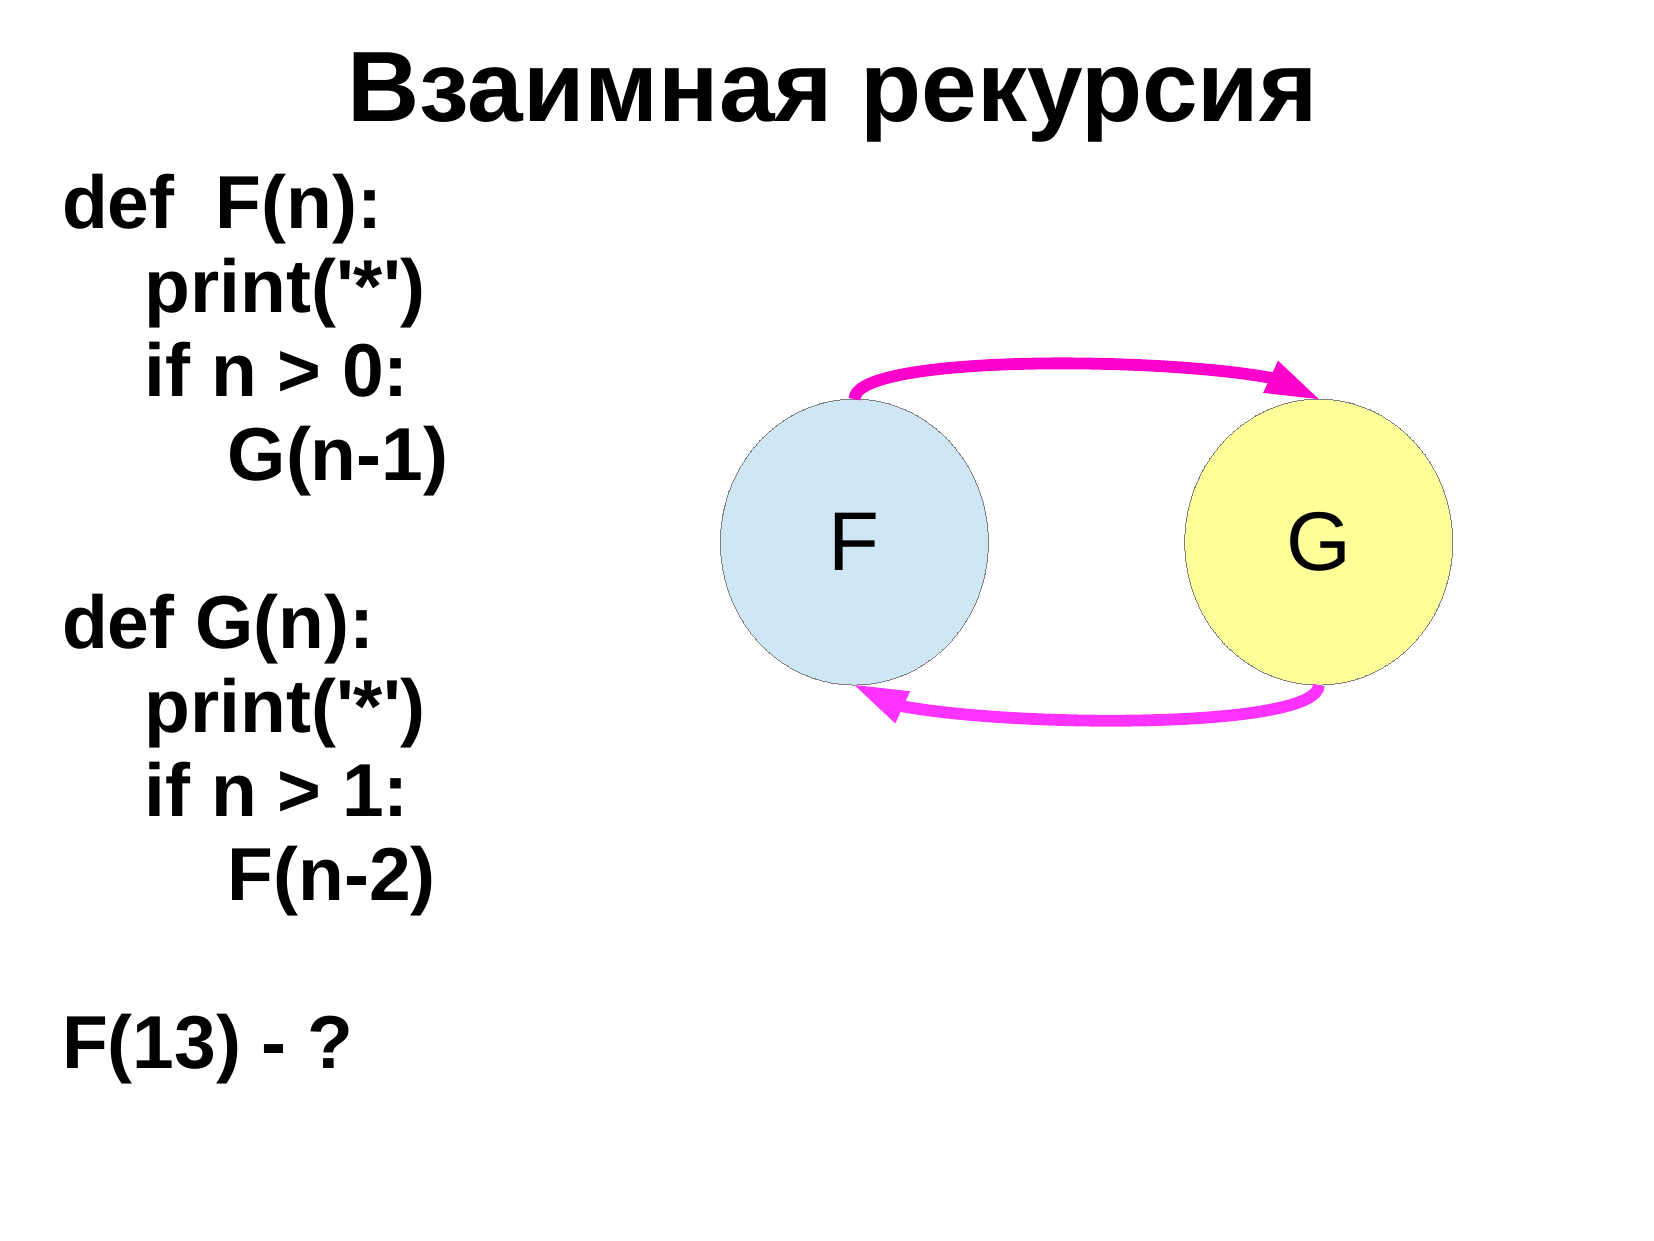

Взаимная рекурсия
def F(n):
 print('*')
 if n > 0:
 G(n-1)
def G(n):
 print('*')
 if n > 1:
 F(n-2)
F(13) - ?
F
G